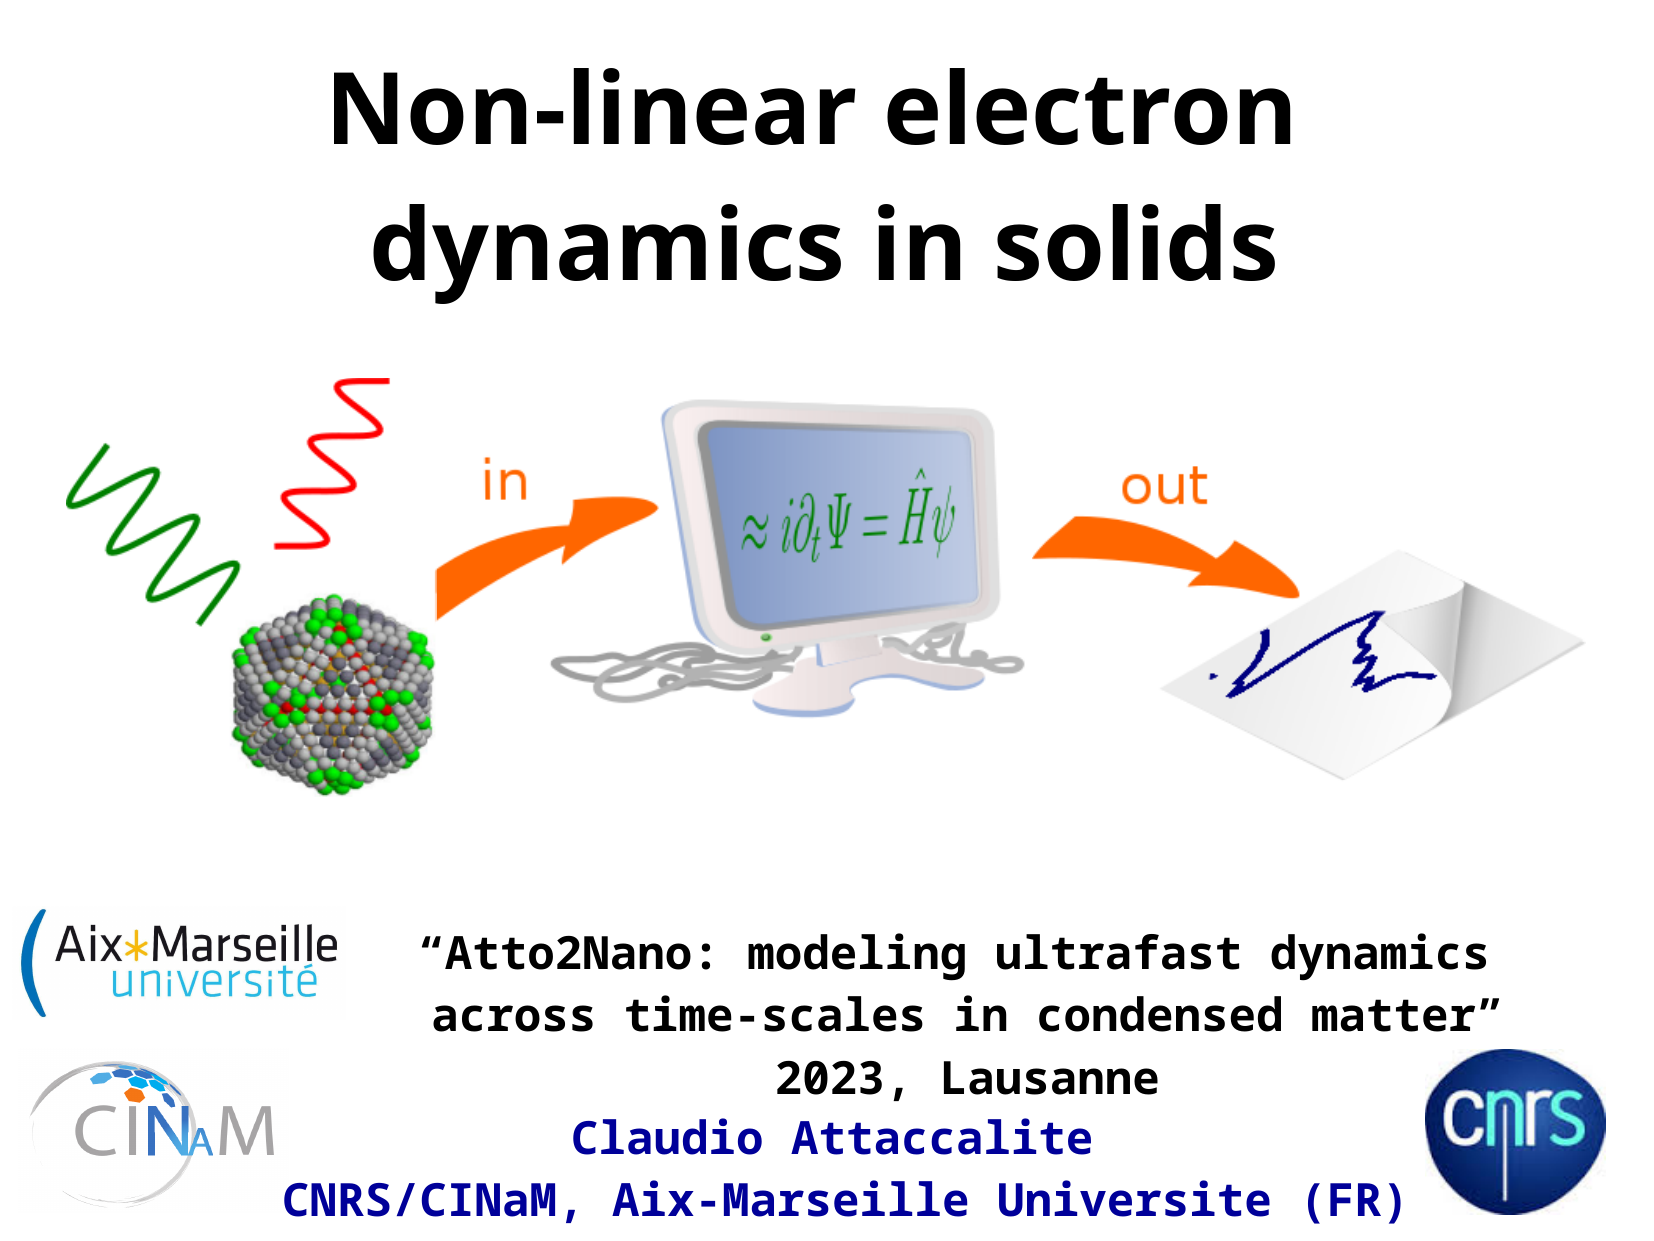

Non-linear electron
dynamics in solids
“Atto2Nano: modeling ultrafast dynamics
across time-scales in condensed matter”
2023, Lausanne
Claudio Attaccalite
CNRS/CINaM, Aix-Marseille Universite (FR)